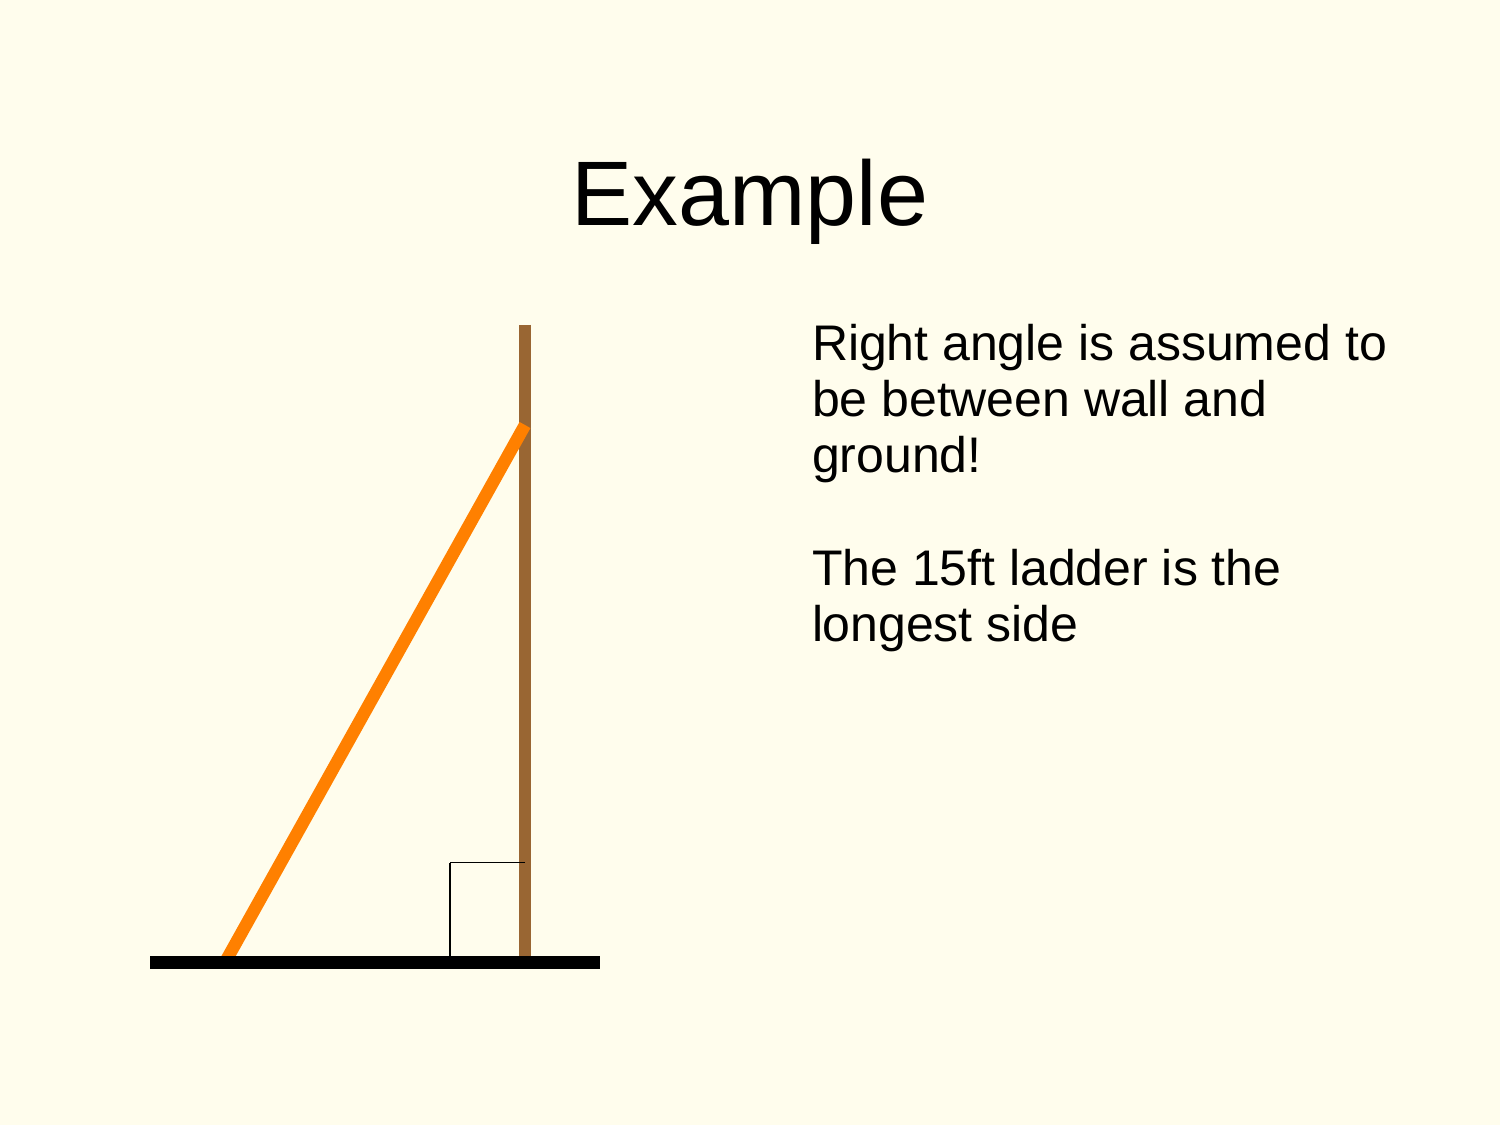

# Example
Right angle is assumed to be between wall and ground!
The 15ft ladder is the longest side